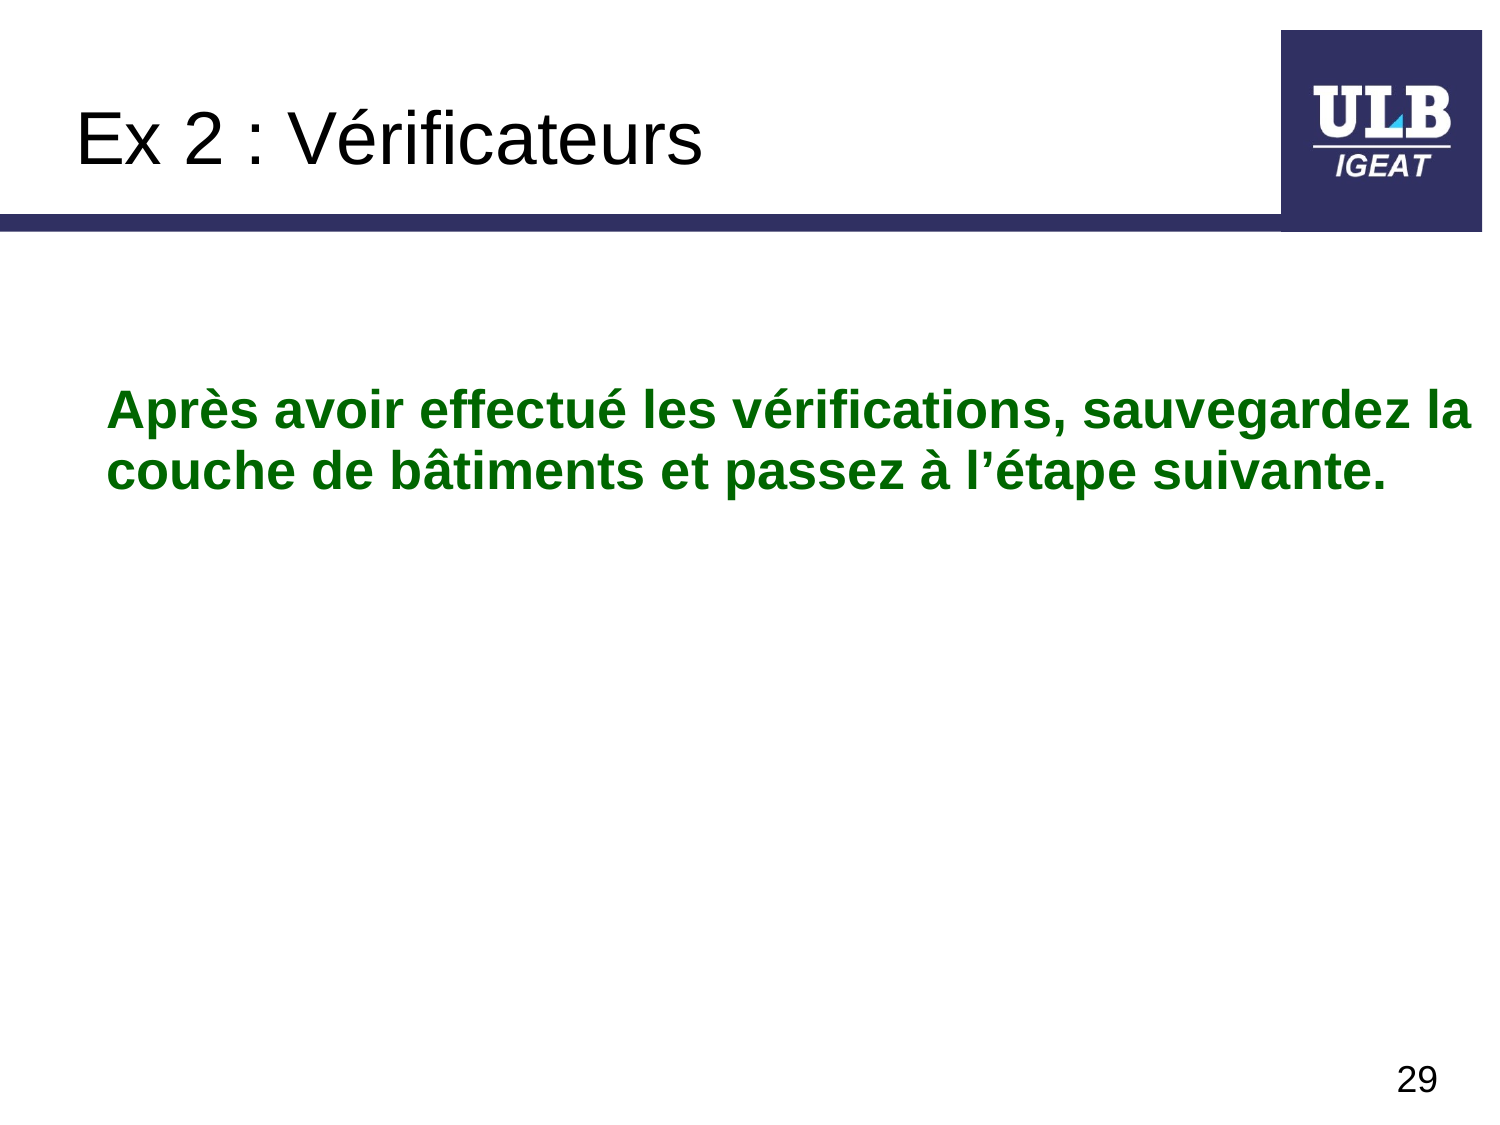

# Ex 2 : Vérificateurs
Après avoir effectué les vérifications, sauvegardez la couche de bâtiments et passez à l’étape suivante.